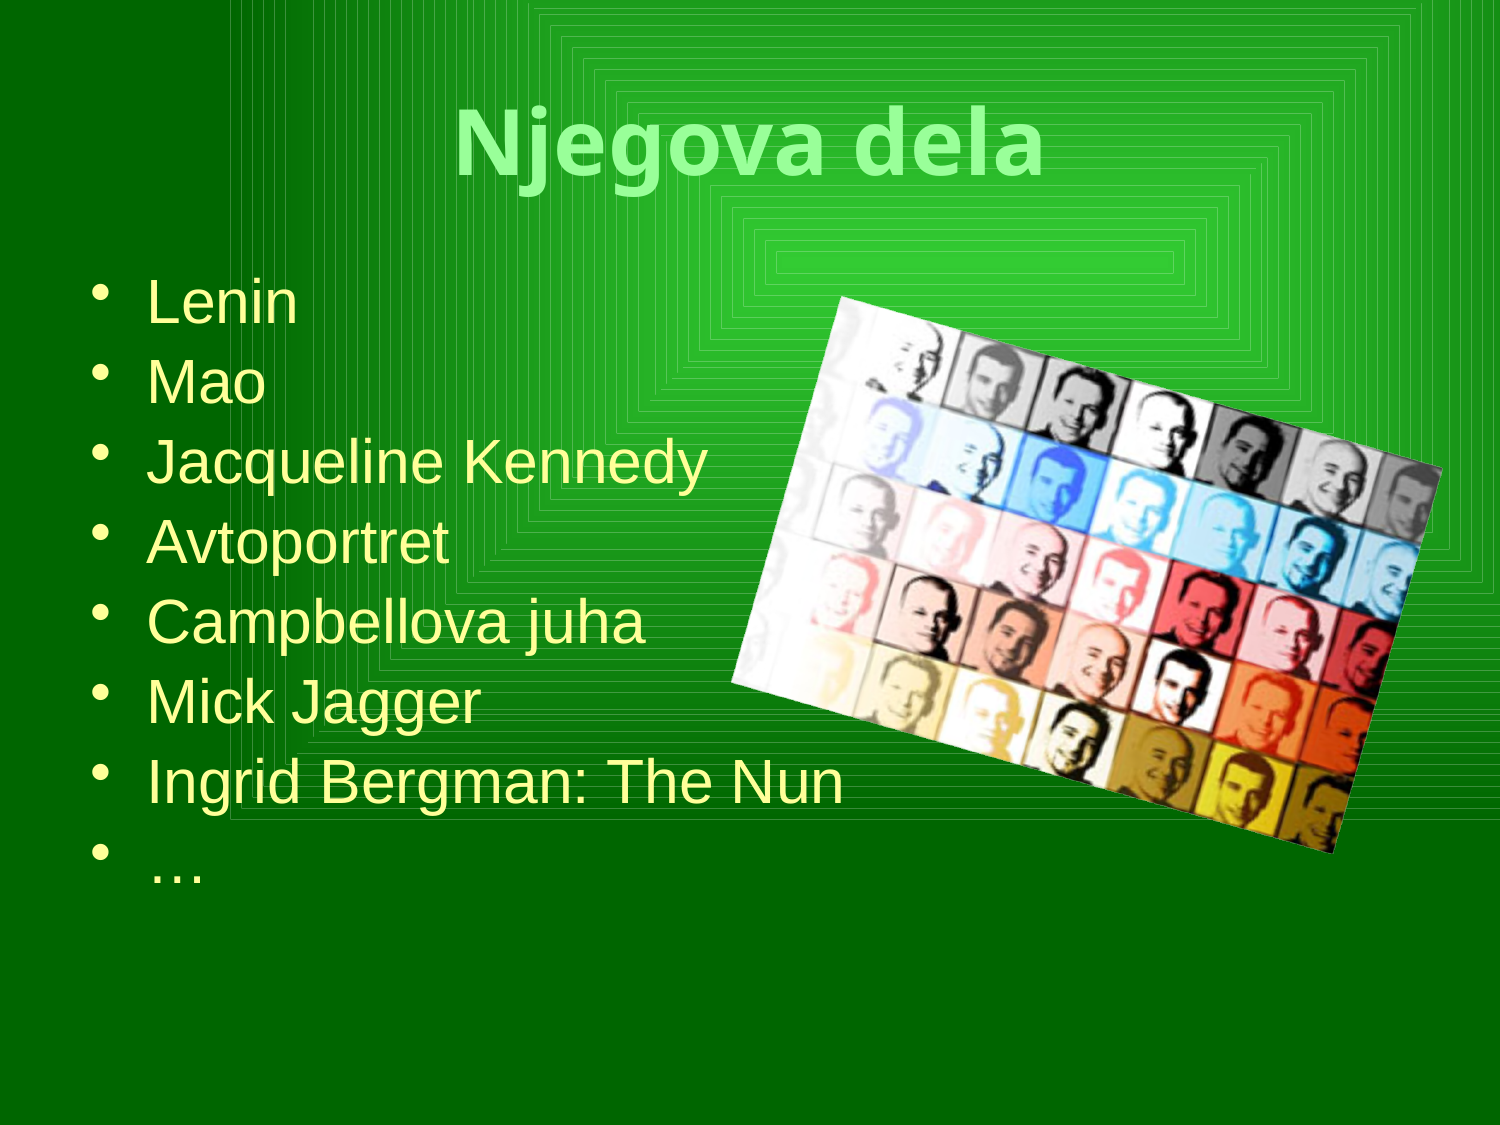

# Njegova dela
Lenin
Mao
Jacqueline Kennedy
Avtoportret
Campbellova juha
Mick Jagger
Ingrid Bergman: The Nun
…